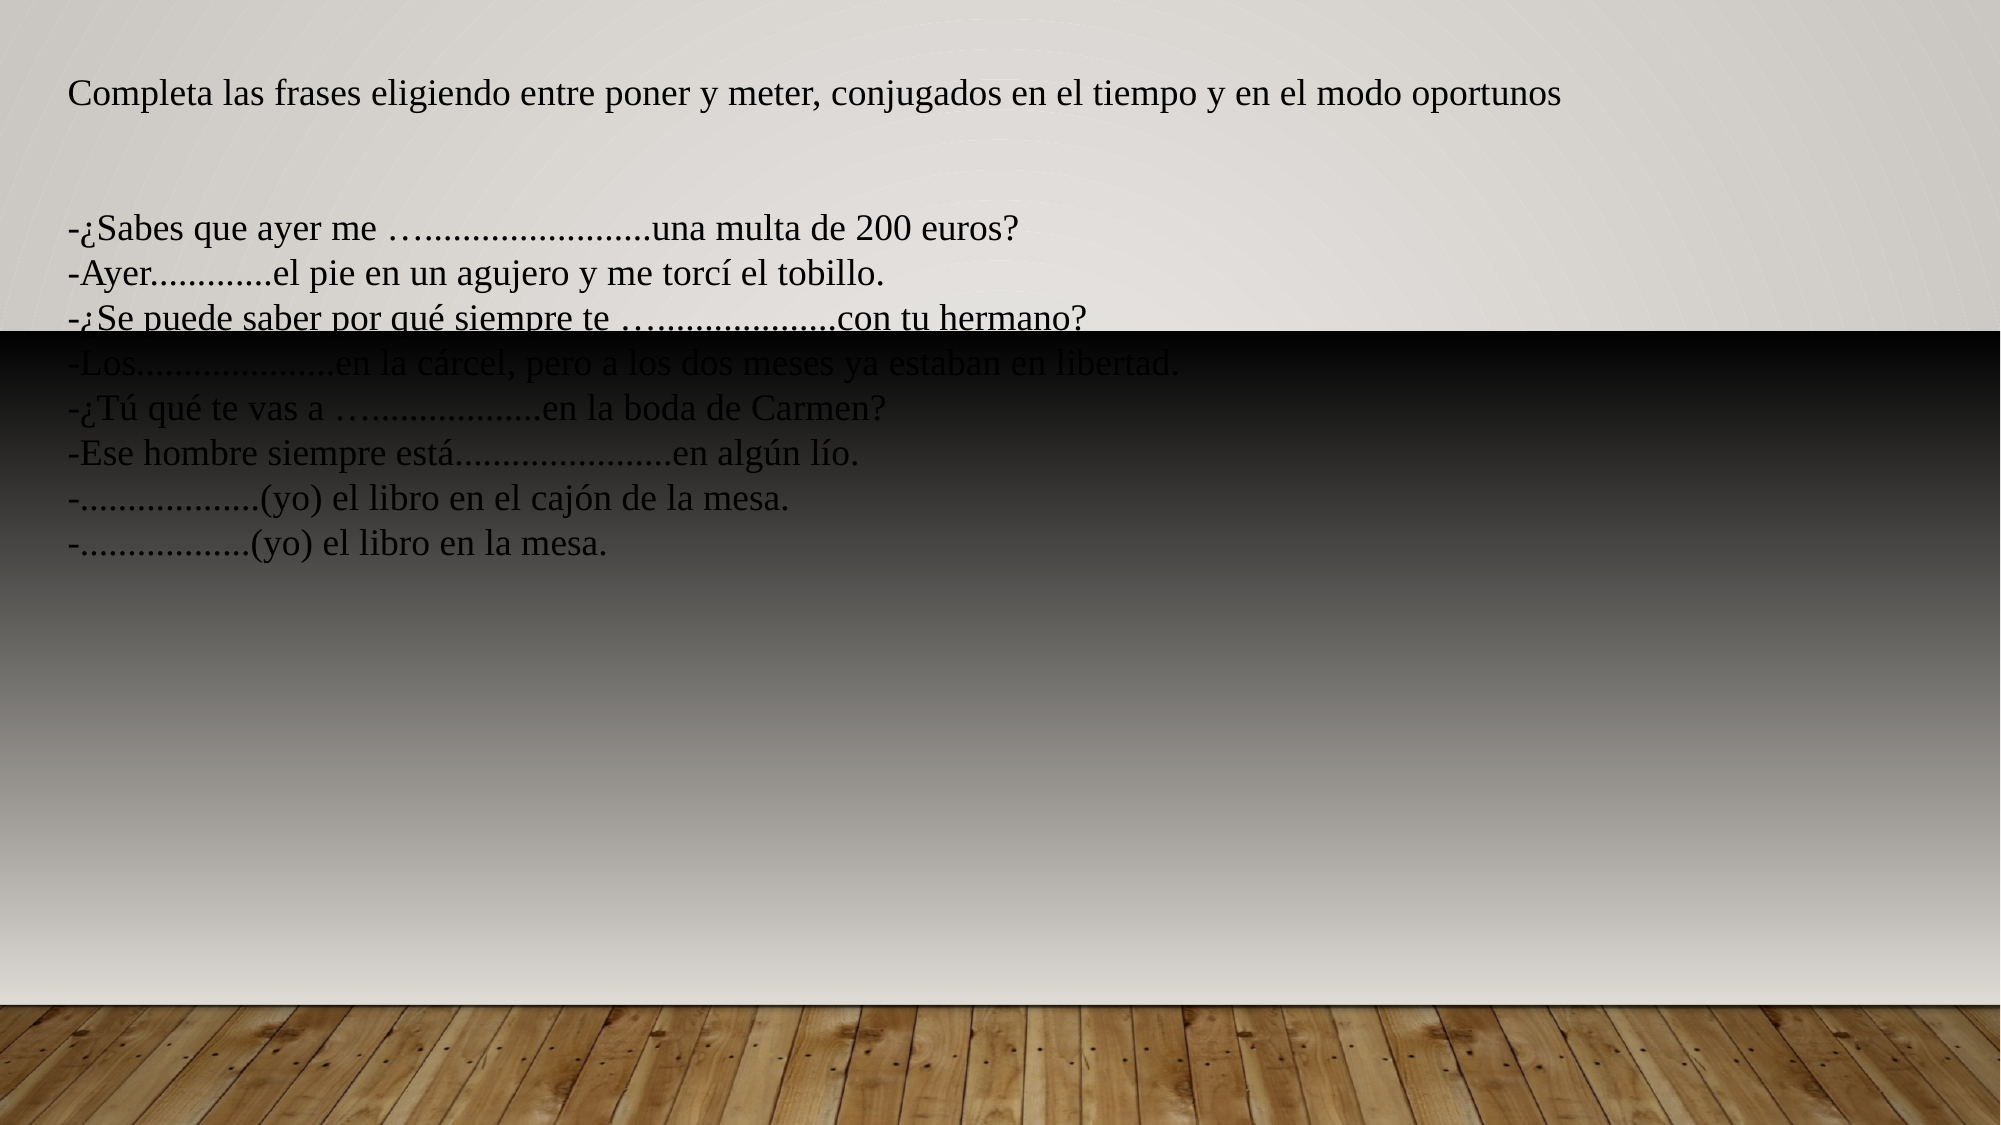

Completa las frases eligiendo entre poner y meter, conjugados en el tiempo y en el modo oportunos
-¿Sabes que ayer me …........................una multa de 200 euros?
-Ayer.............el pie en un agujero y me torcí el tobillo.
-¿Se puede saber por qué siempre te …...................con tu hermano?
-Los.....................en la cárcel, pero a los dos meses ya estaban en libertad.
-¿Tú qué te vas a …..................en la boda de Carmen?
-Ese hombre siempre está.......................en algún lío.
-...................(yo) el libro en el cajón de la mesa.
-..................(yo) el libro en la mesa.